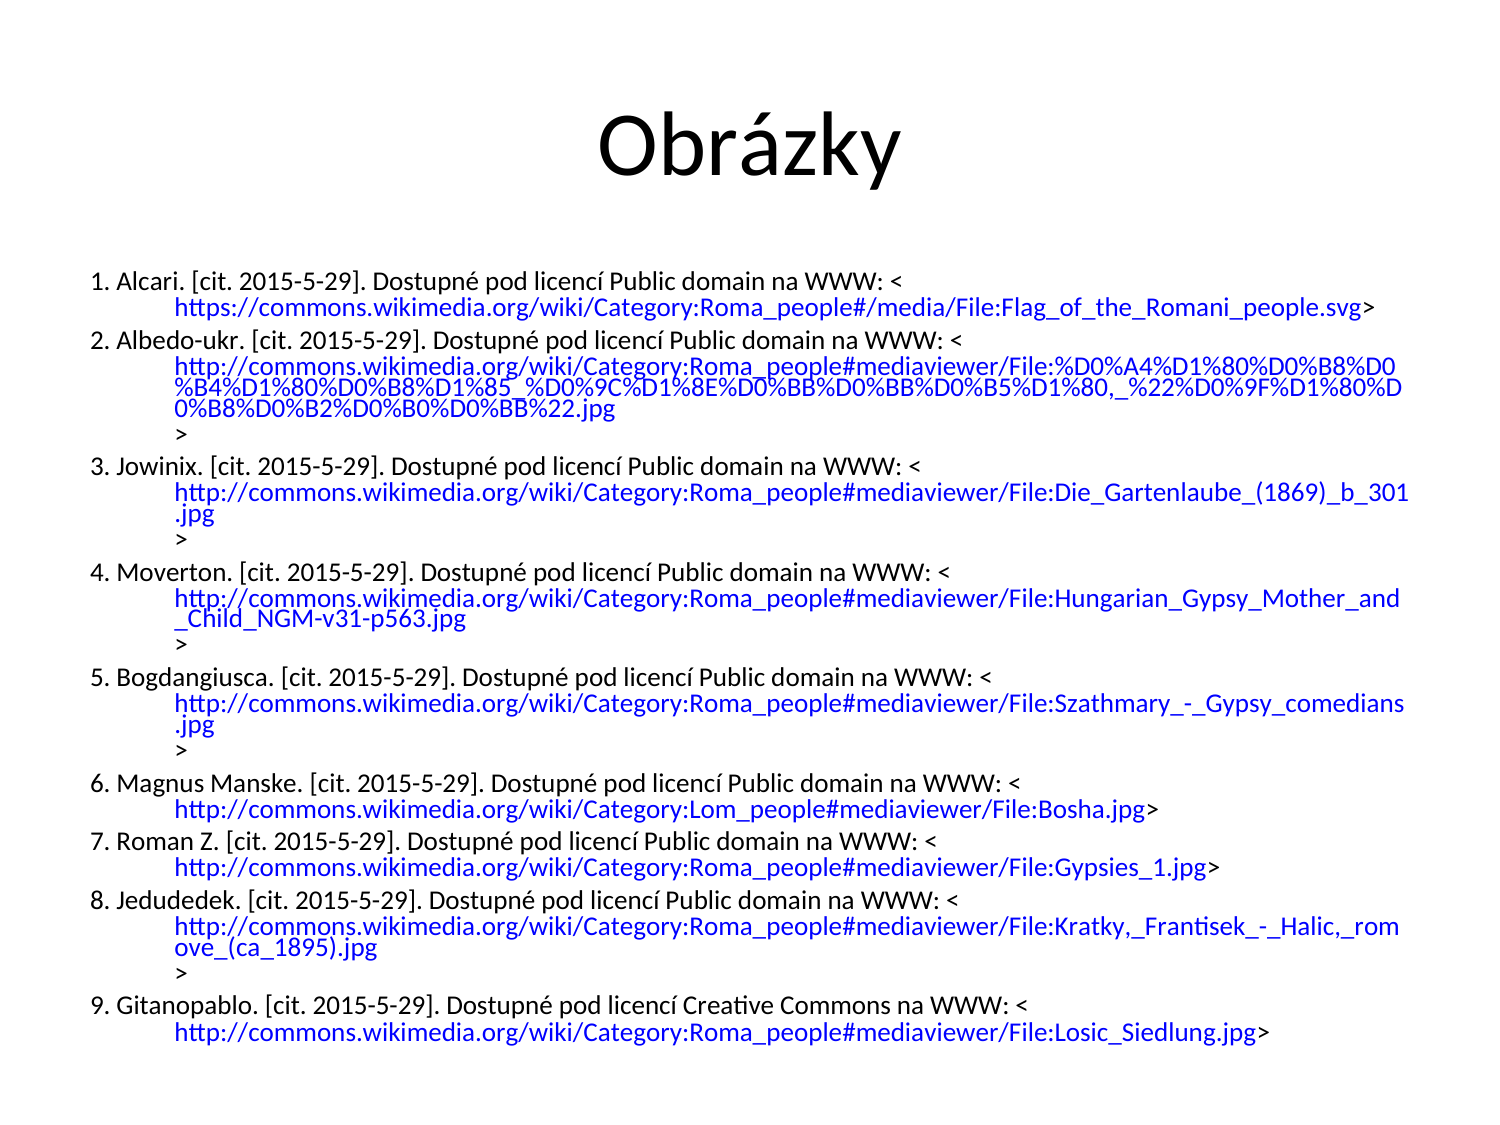

# Obrázky
1. Alcari. [cit. 2015-5-29]. Dostupné pod licencí Public domain na WWW: <https://commons.wikimedia.org/wiki/Category:Roma_people#/media/File:Flag_of_the_Romani_people.svg>
2. Albedo-ukr. [cit. 2015-5-29]. Dostupné pod licencí Public domain na WWW: <http://commons.wikimedia.org/wiki/Category:Roma_people#mediaviewer/File:%D0%A4%D1%80%D0%B8%D0%B4%D1%80%D0%B8%D1%85_%D0%9C%D1%8E%D0%BB%D0%BB%D0%B5%D1%80,_%22%D0%9F%D1%80%D0%B8%D0%B2%D0%B0%D0%BB%22.jpg>
3. Jowinix. [cit. 2015-5-29]. Dostupné pod licencí Public domain na WWW: <http://commons.wikimedia.org/wiki/Category:Roma_people#mediaviewer/File:Die_Gartenlaube_(1869)_b_301.jpg>
4. Moverton. [cit. 2015-5-29]. Dostupné pod licencí Public domain na WWW: <http://commons.wikimedia.org/wiki/Category:Roma_people#mediaviewer/File:Hungarian_Gypsy_Mother_and_Child_NGM-v31-p563.jpg>
5. Bogdangiusca. [cit. 2015-5-29]. Dostupné pod licencí Public domain na WWW: <http://commons.wikimedia.org/wiki/Category:Roma_people#mediaviewer/File:Szathmary_-_Gypsy_comedians.jpg>
6. Magnus Manske. [cit. 2015-5-29]. Dostupné pod licencí Public domain na WWW: <http://commons.wikimedia.org/wiki/Category:Lom_people#mediaviewer/File:Bosha.jpg>
7. Roman Z. [cit. 2015-5-29]. Dostupné pod licencí Public domain na WWW: <http://commons.wikimedia.org/wiki/Category:Roma_people#mediaviewer/File:Gypsies_1.jpg>
8. Jedudedek. [cit. 2015-5-29]. Dostupné pod licencí Public domain na WWW: <http://commons.wikimedia.org/wiki/Category:Roma_people#mediaviewer/File:Kratky,_Frantisek_-_Halic,_romove_(ca_1895).jpg>
9. Gitanopablo. [cit. 2015-5-29]. Dostupné pod licencí Creative Commons na WWW: <http://commons.wikimedia.org/wiki/Category:Roma_people#mediaviewer/File:Losic_Siedlung.jpg>